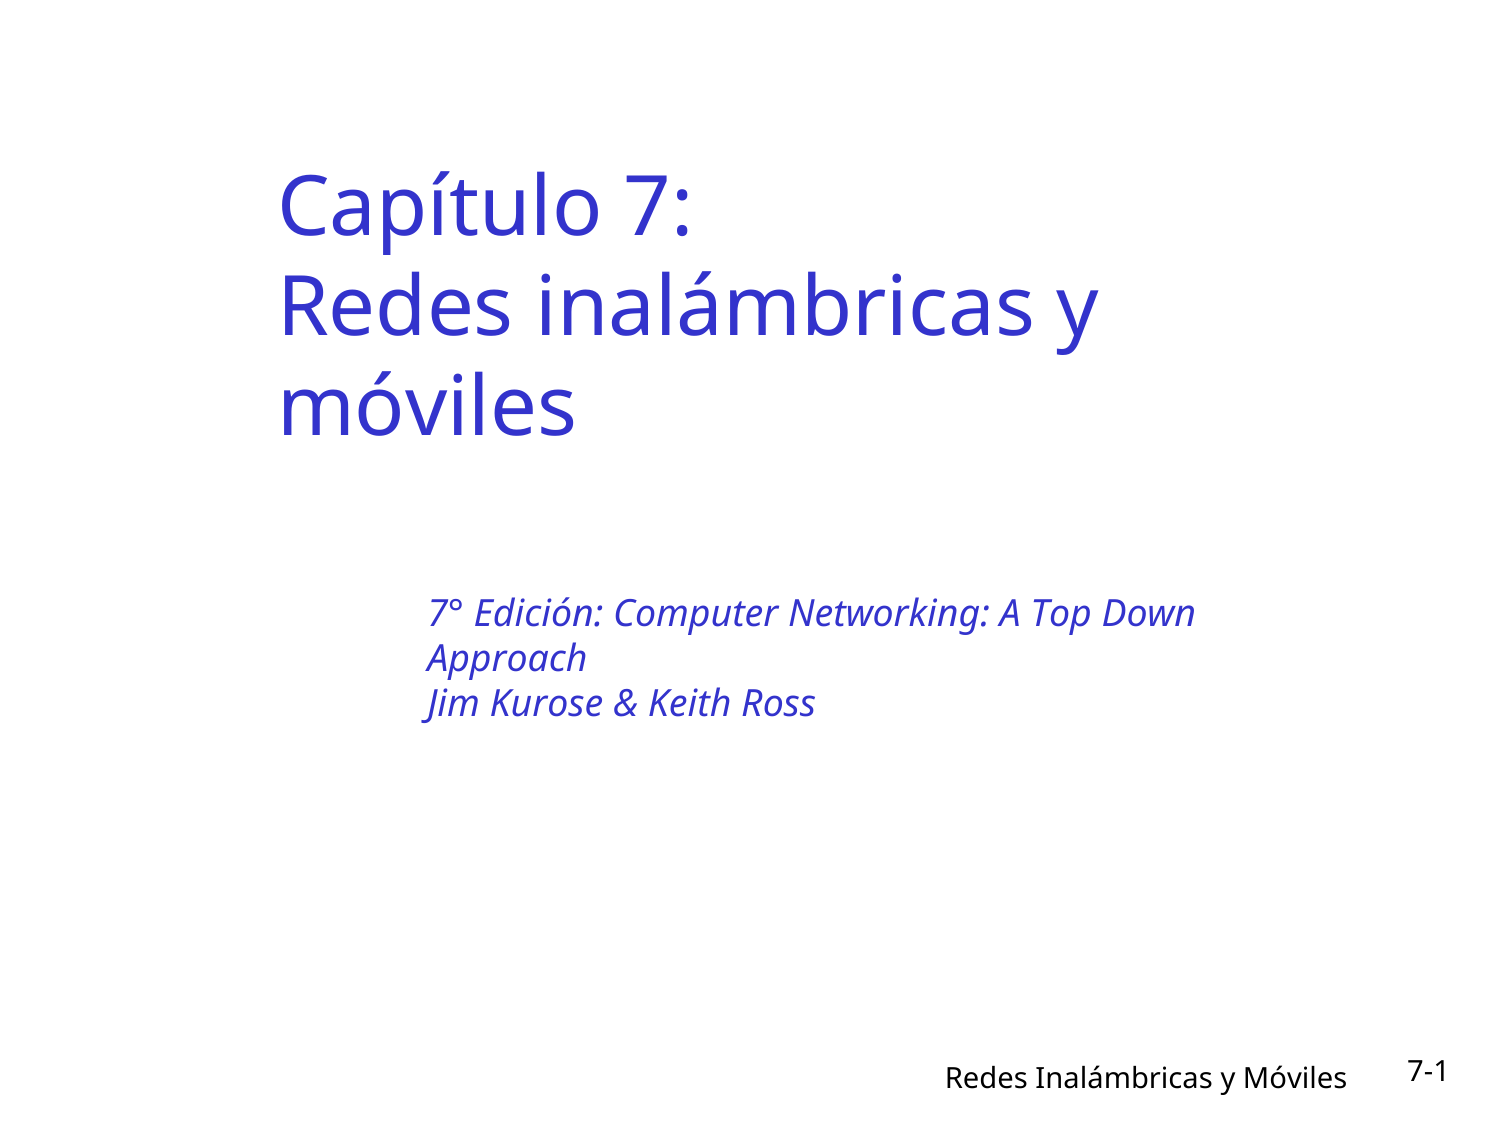

Capítulo 7:
Redes inalámbricas y móviles
7° Edición: Computer Networking: A Top Down Approach
Jim Kurose & Keith Ross
1